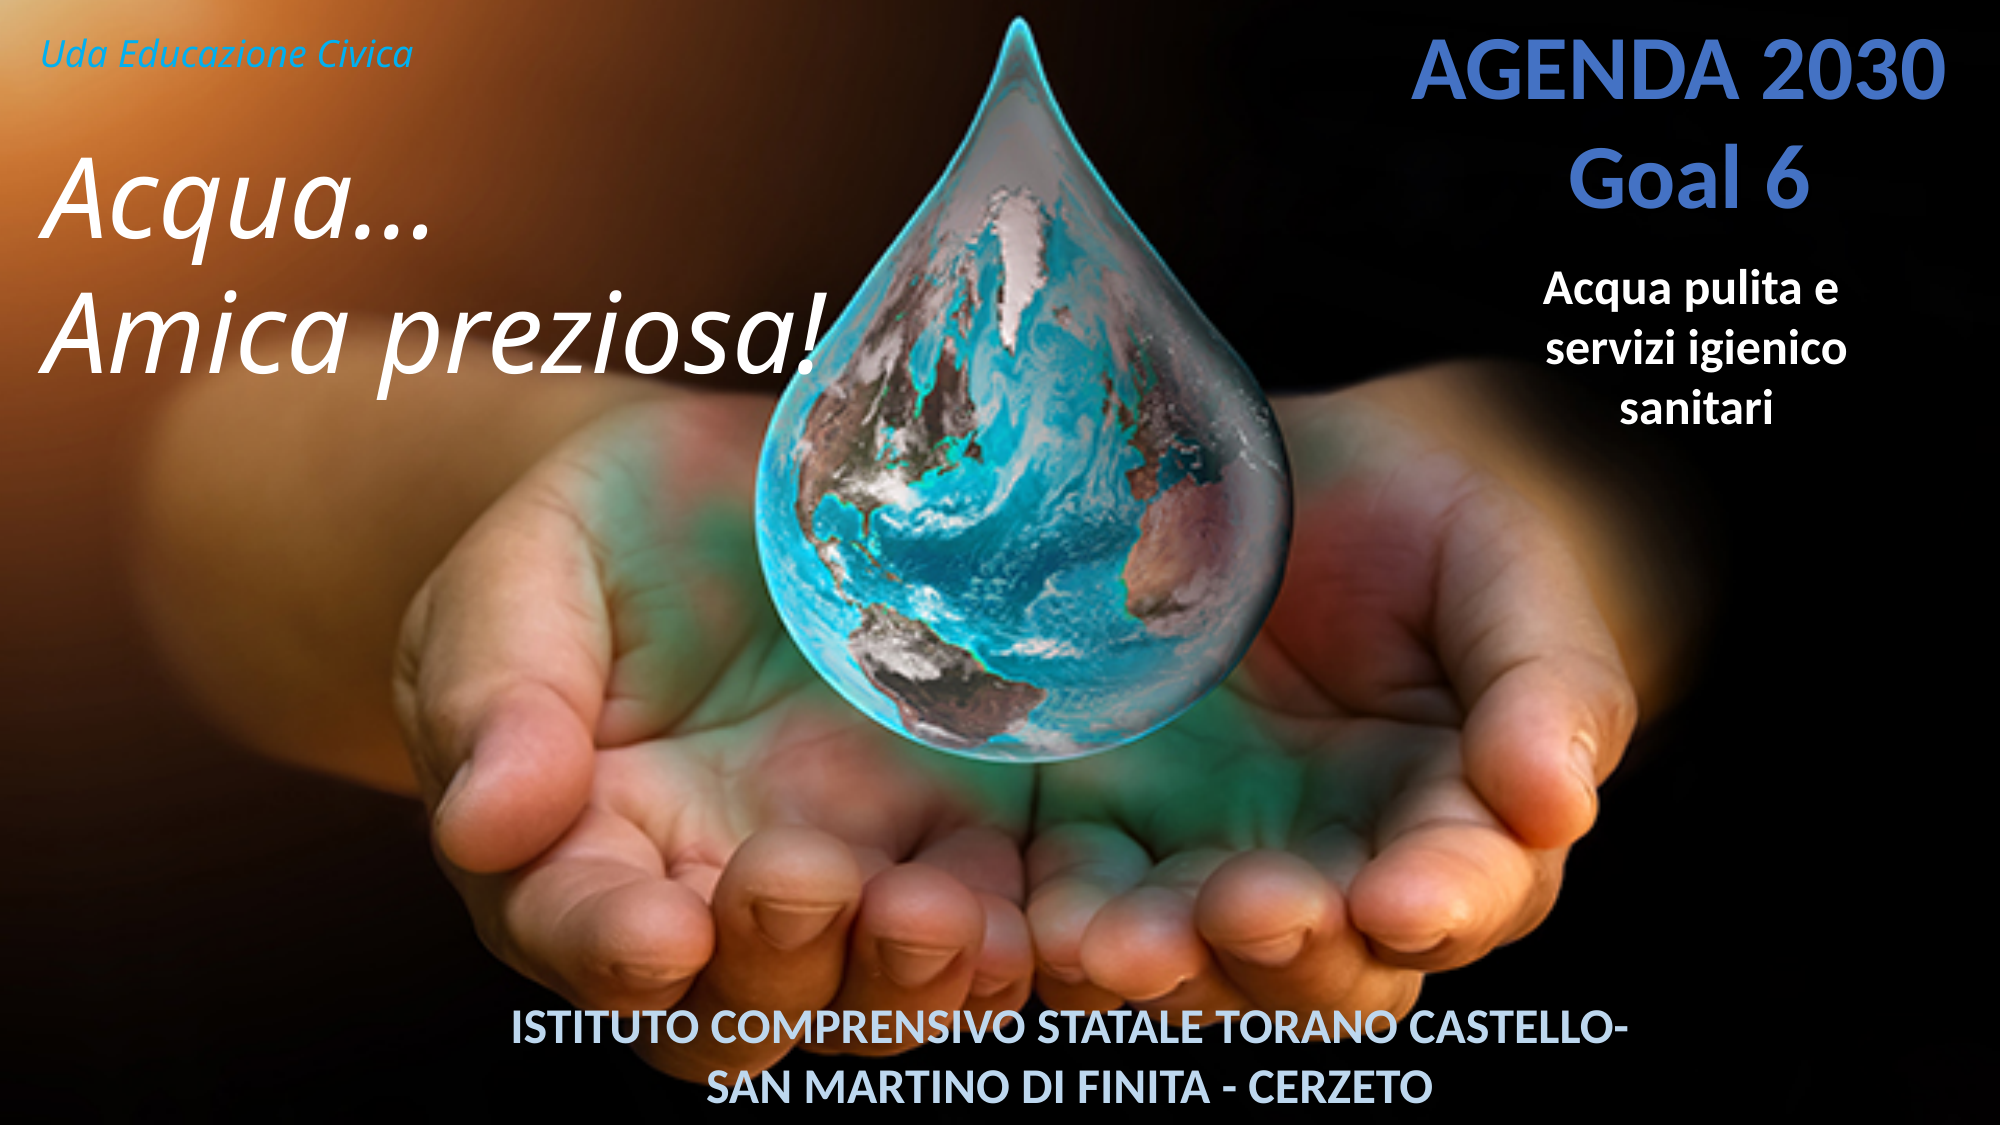

AGENDA 2030
 Goal 6
Uda Educazione Civica
Acqua…
Amica preziosa!
Acqua pulita e
servizi igienico sanitari
ISTITUTO COMPRENSIVO STATALE TORANO CASTELLO-
SAN MARTINO DI FINITA - CERZETO